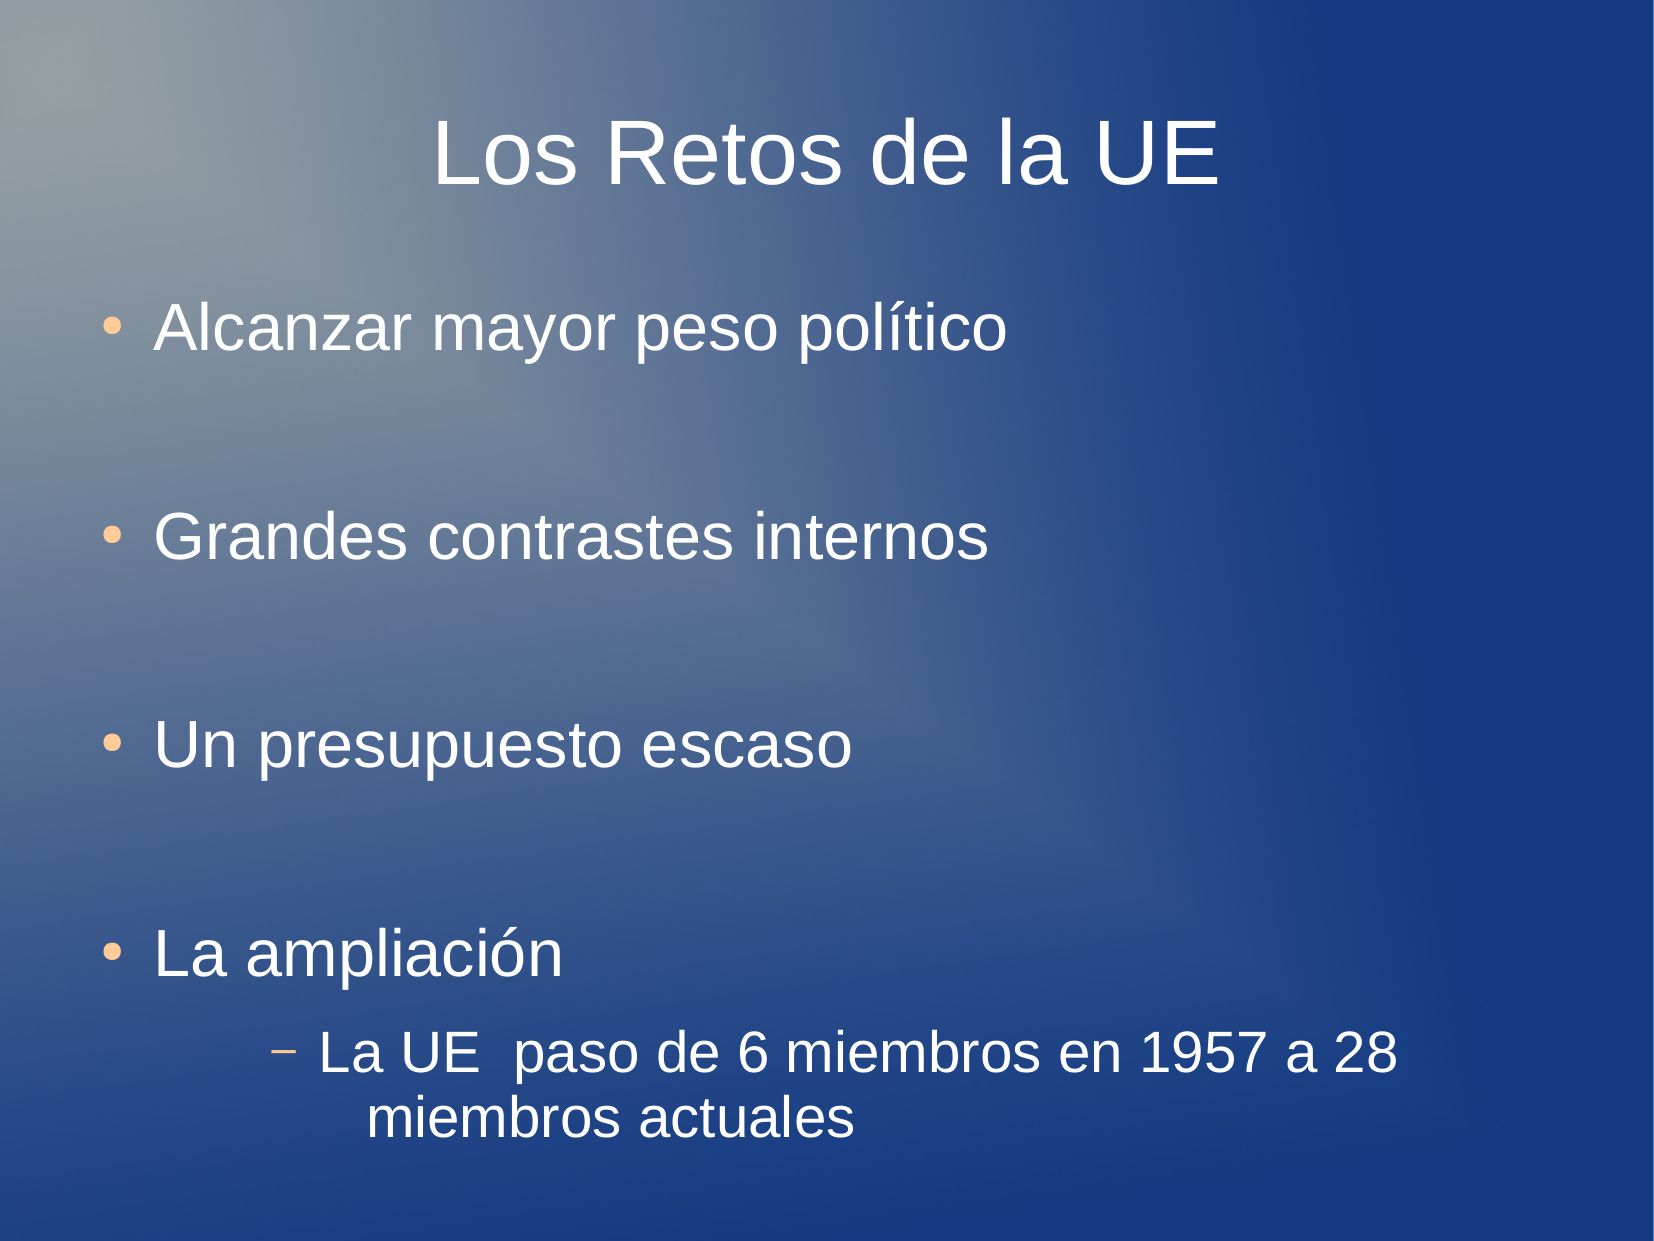

# Los Retos de la UE
Alcanzar mayor peso político
Grandes contrastes internos
Un presupuesto escaso
La ampliación
La UE paso de 6 miembros en 1957 a 28 miembros actuales